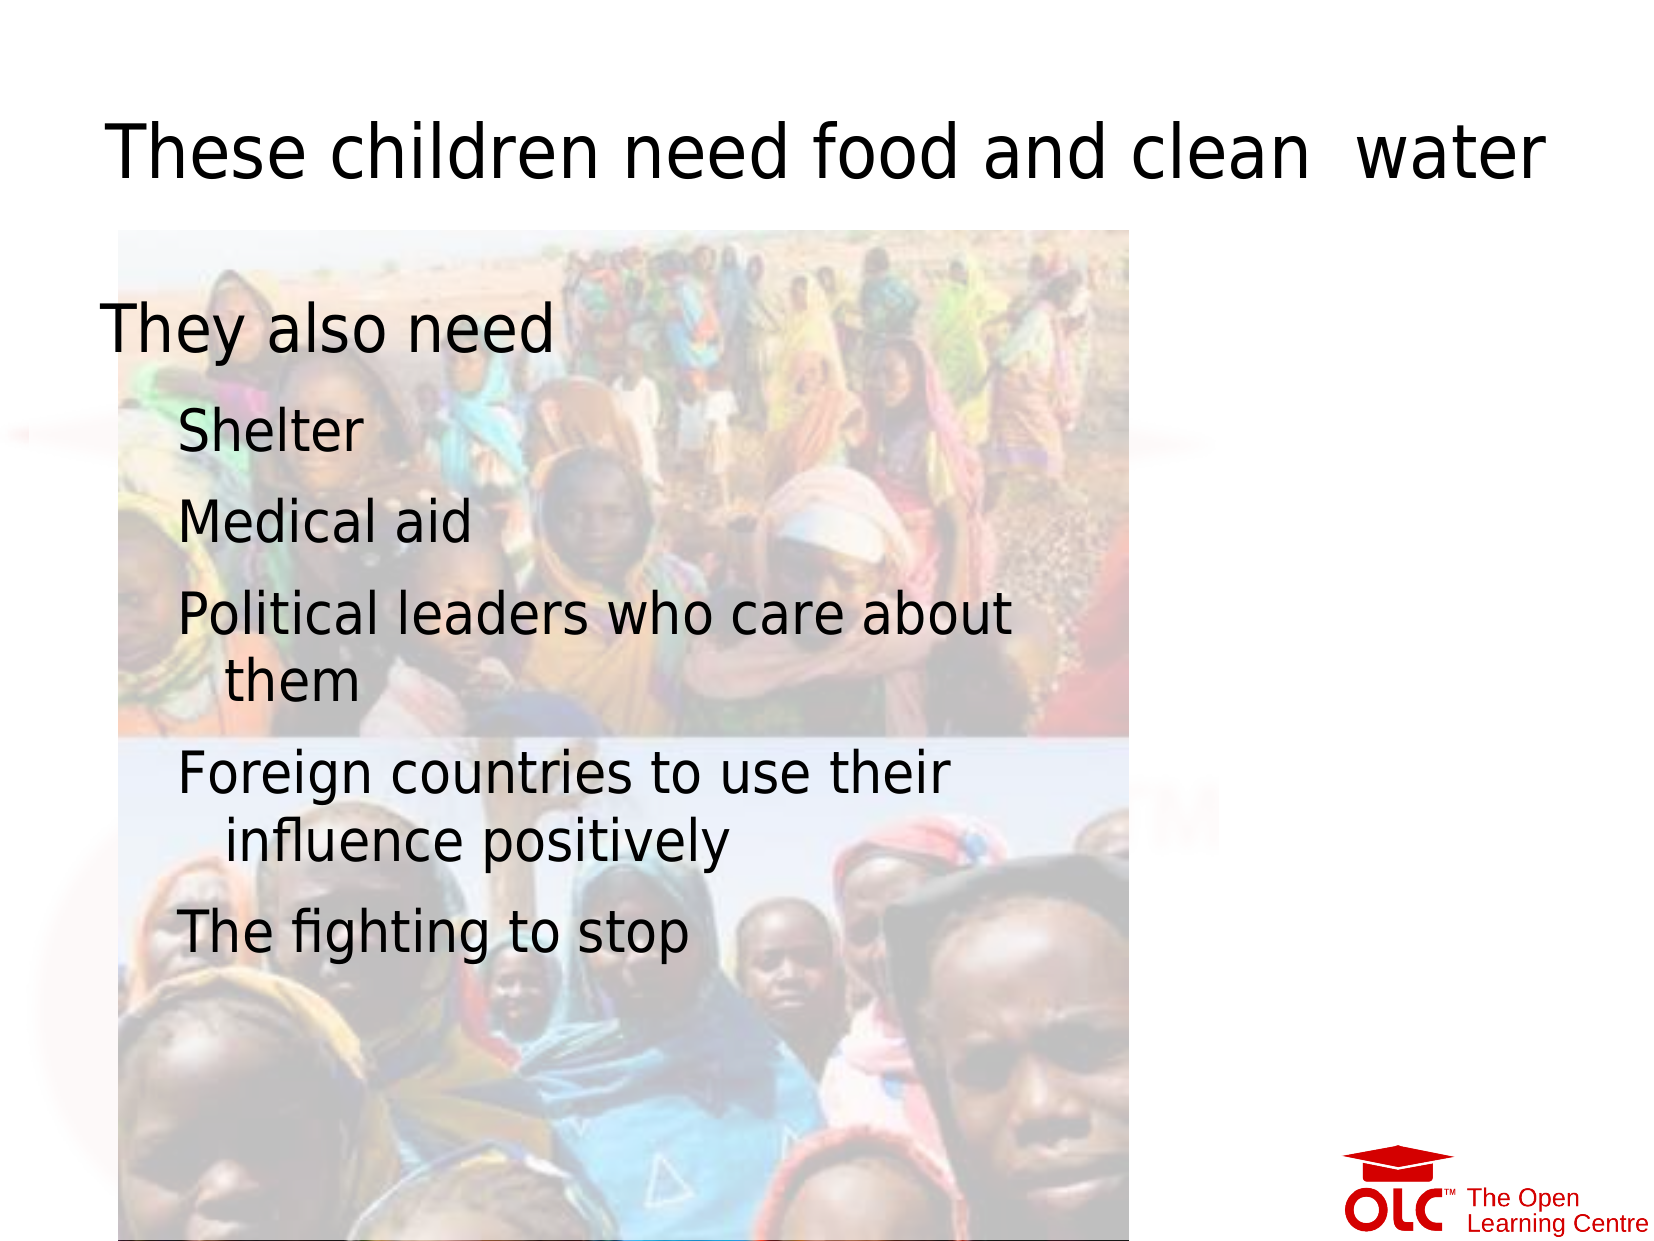

# These children need food and clean water
They also need
Shelter
Medical aid
Political leaders who care about them
Foreign countries to use their influence positively
The fighting to stop